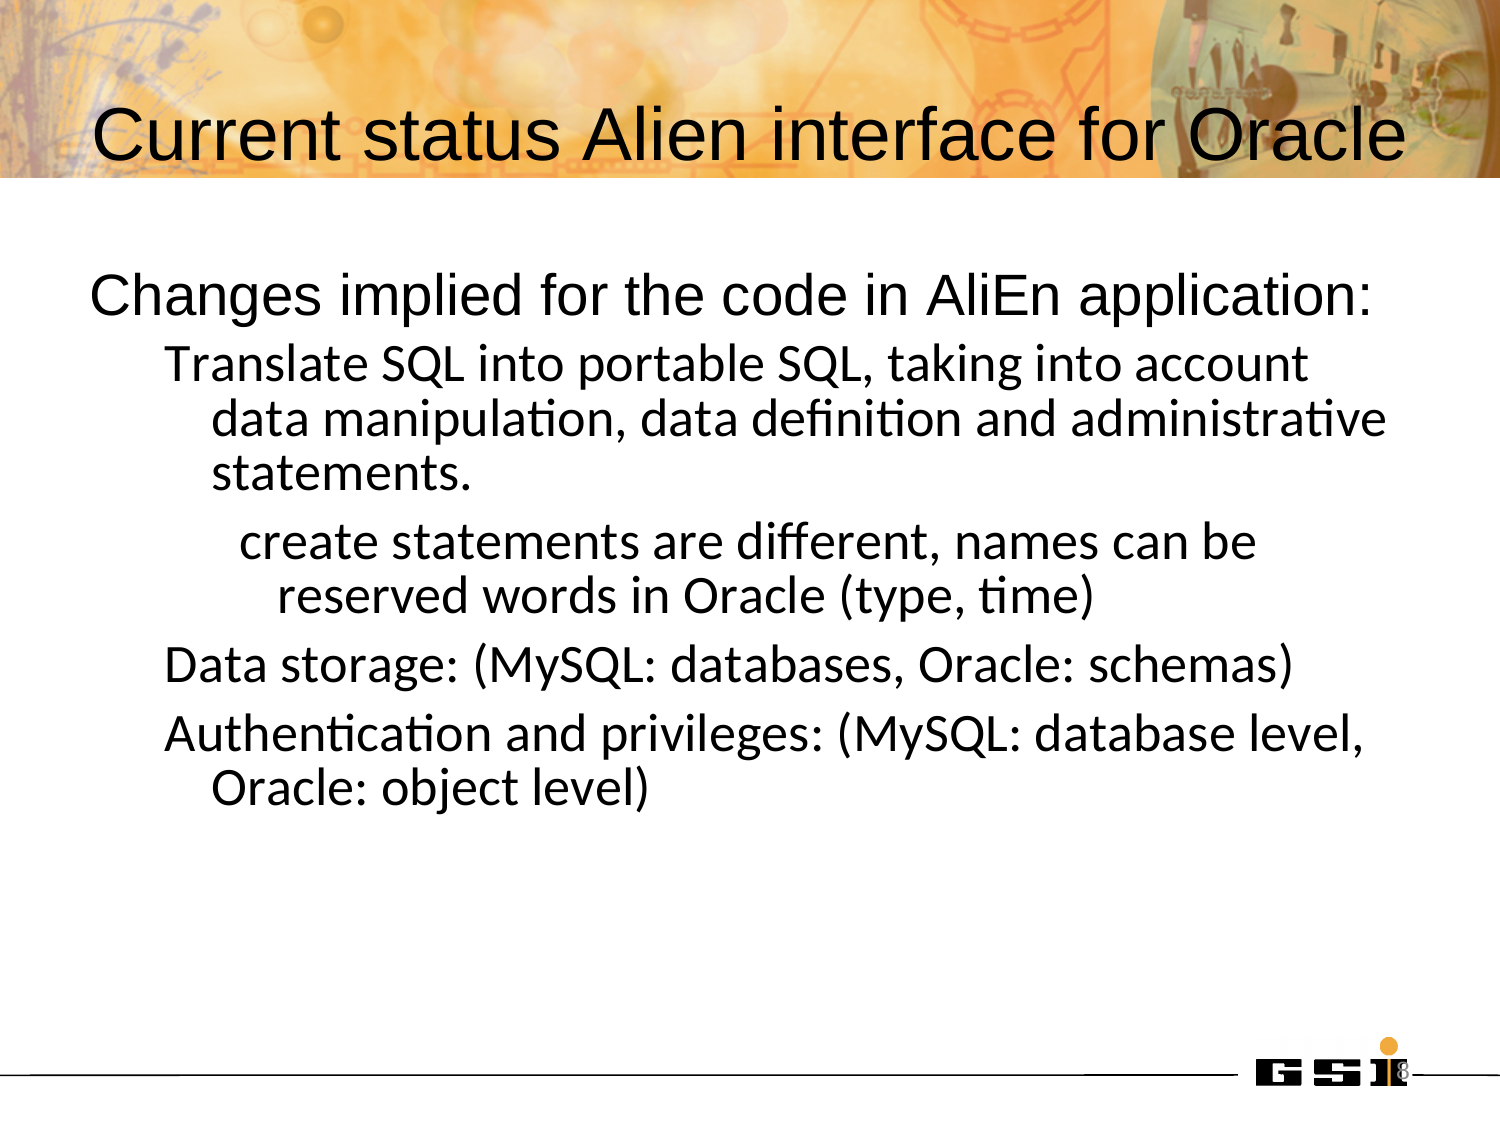

Current status Alien interface for Oracle
Changes implied for the code in AliEn application:
Translate SQL into portable SQL, taking into account data manipulation, data definition and administrative statements.
create statements are different, names can be reserved words in Oracle (type, time)
Data storage: (MySQL: databases, Oracle: schemas)
Authentication and privileges: (MySQL: database level, Oracle: object level)